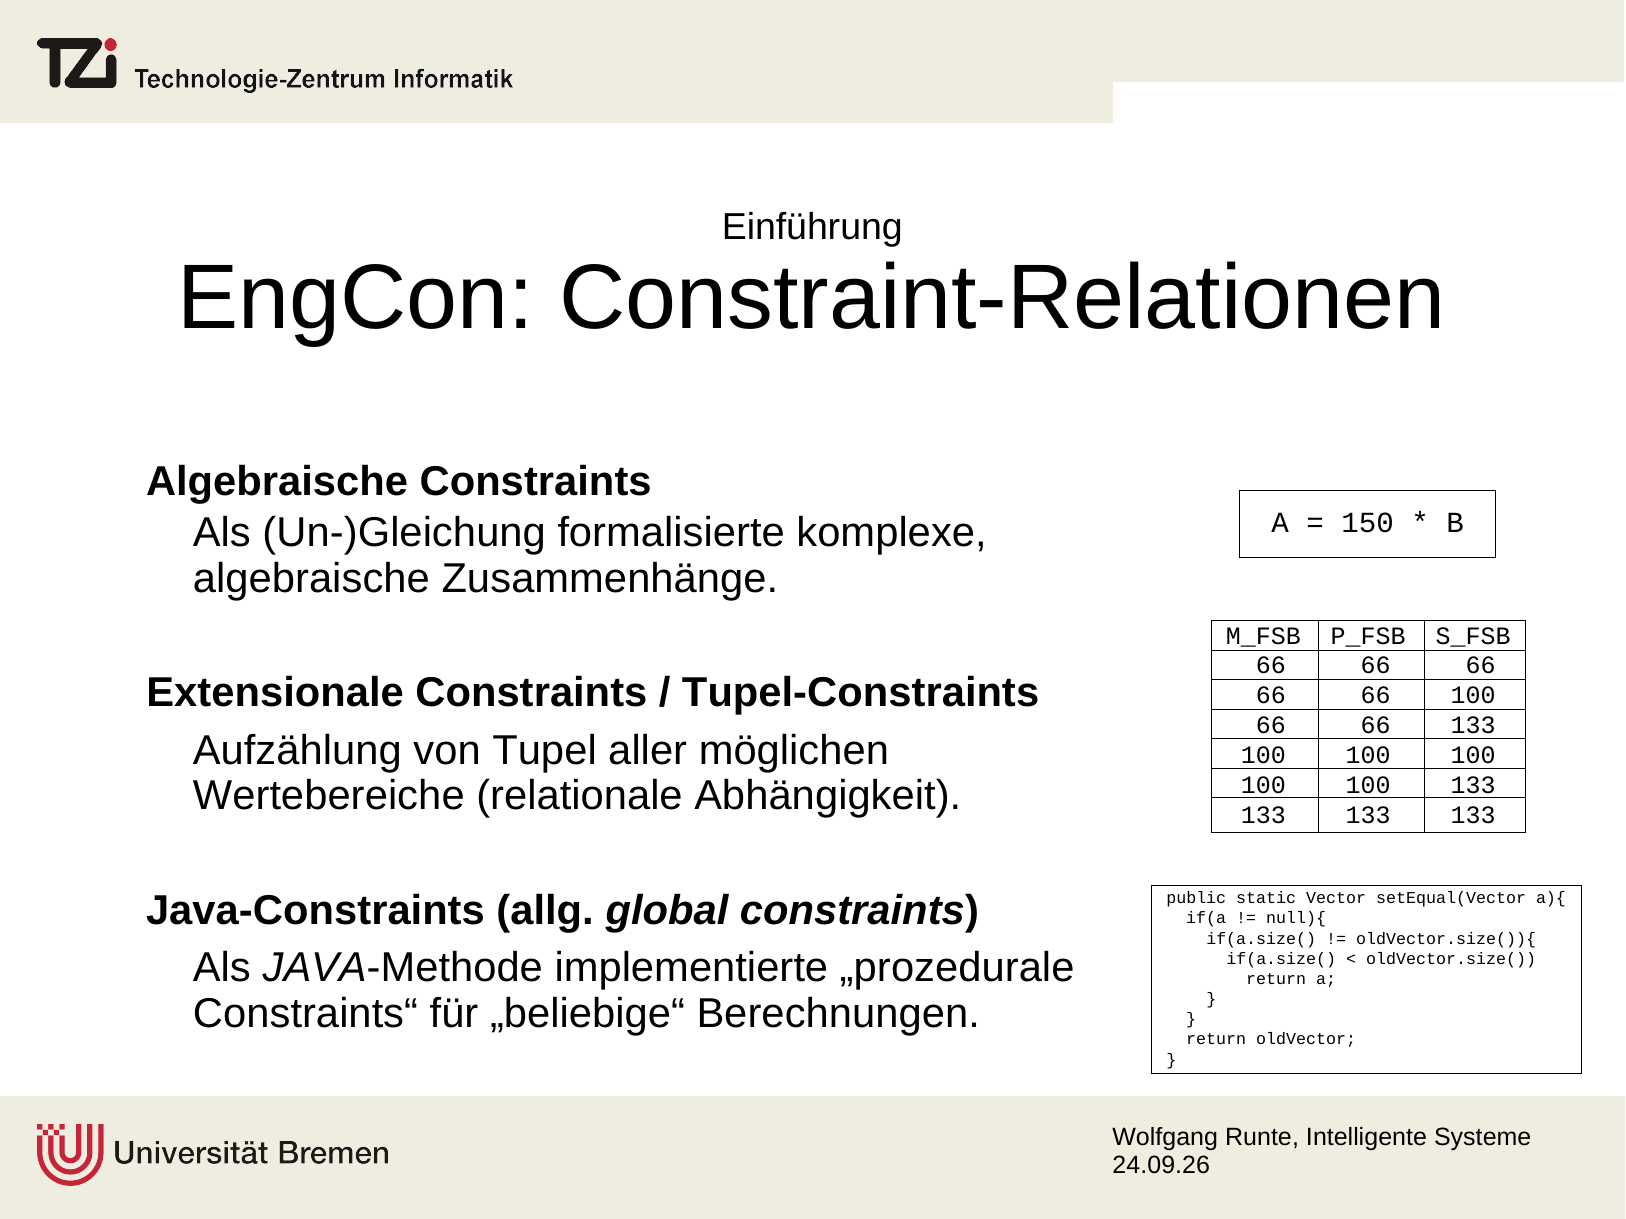

Einführung
EngCon: Constraint-Relationen
# Algebraische Constraints
Als (Un-)Gleichung formalisierte komplexe, algebraische Zusammenhänge.
Extensionale Constraints / Tupel-Constraints
Aufzählung von Tupel aller möglichen Wertebereiche (relationale Abhängigkeit).
Java-Constraints (allg. global constraints)
Als JAVA-Methode implementierte „prozedurale Constraints“ für „beliebige“ Berechnungen.
A = 150 * B
M_FSB P_FSB S_FSB
 66 66 66
 66 66 100
 66 66 133
 100 100 100
 100 100 133
 133 133 133
public static Vector setEqual(Vector a){
 if(a != null){
 if(a.size() != oldVector.size()){
 if(a.size() < oldVector.size())
 return a;
 }
 }
 return oldVector;
}